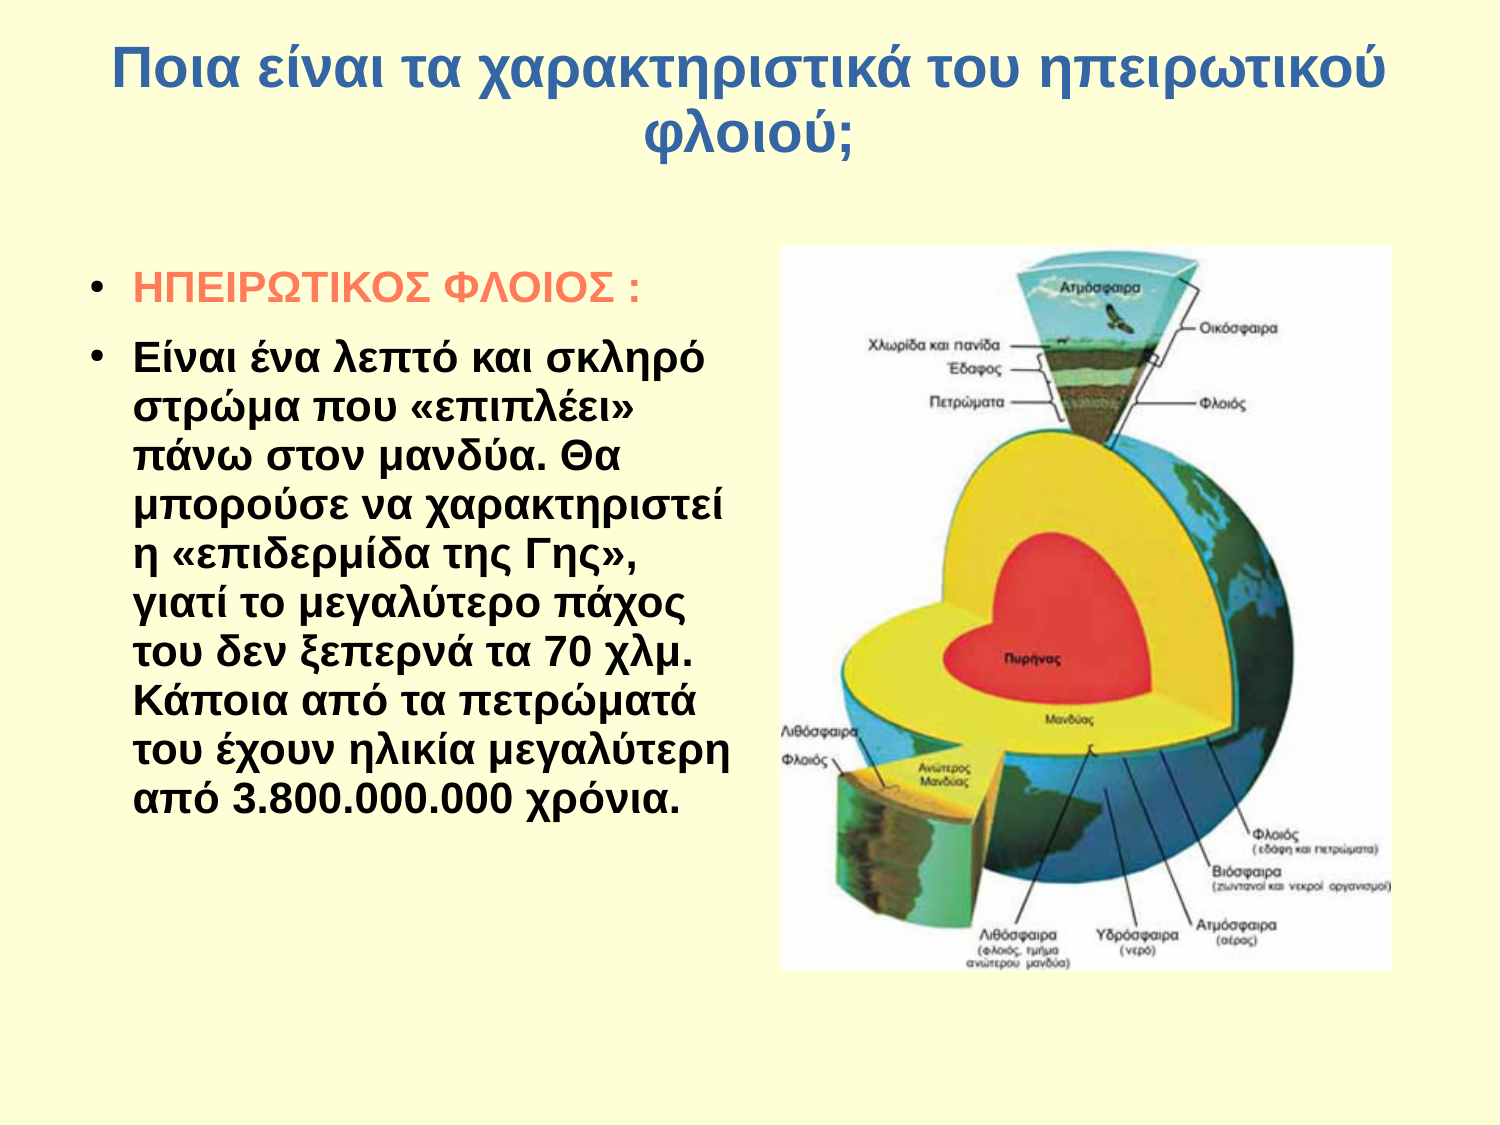

# Ποια είναι τα χαρακτηριστικά του ηπειρωτικού φλοιού;
ΗΠΕΙΡΩΤΙΚΟΣ ΦΛΟΙΟΣ :
Είναι ένα λεπτό και σκληρό στρώμα που «επιπλέει» πάνω στον μανδύα. Θα μπορούσε να χαρακτηριστεί η «επιδερμίδα της Γης», γιατί το μεγαλύτερο πάχος του δεν ξεπερνά τα 70 χλμ. Κάποια από τα πετρώματά του έχουν ηλικία μεγαλύτερη από 3.800.000.000 χρόνια.